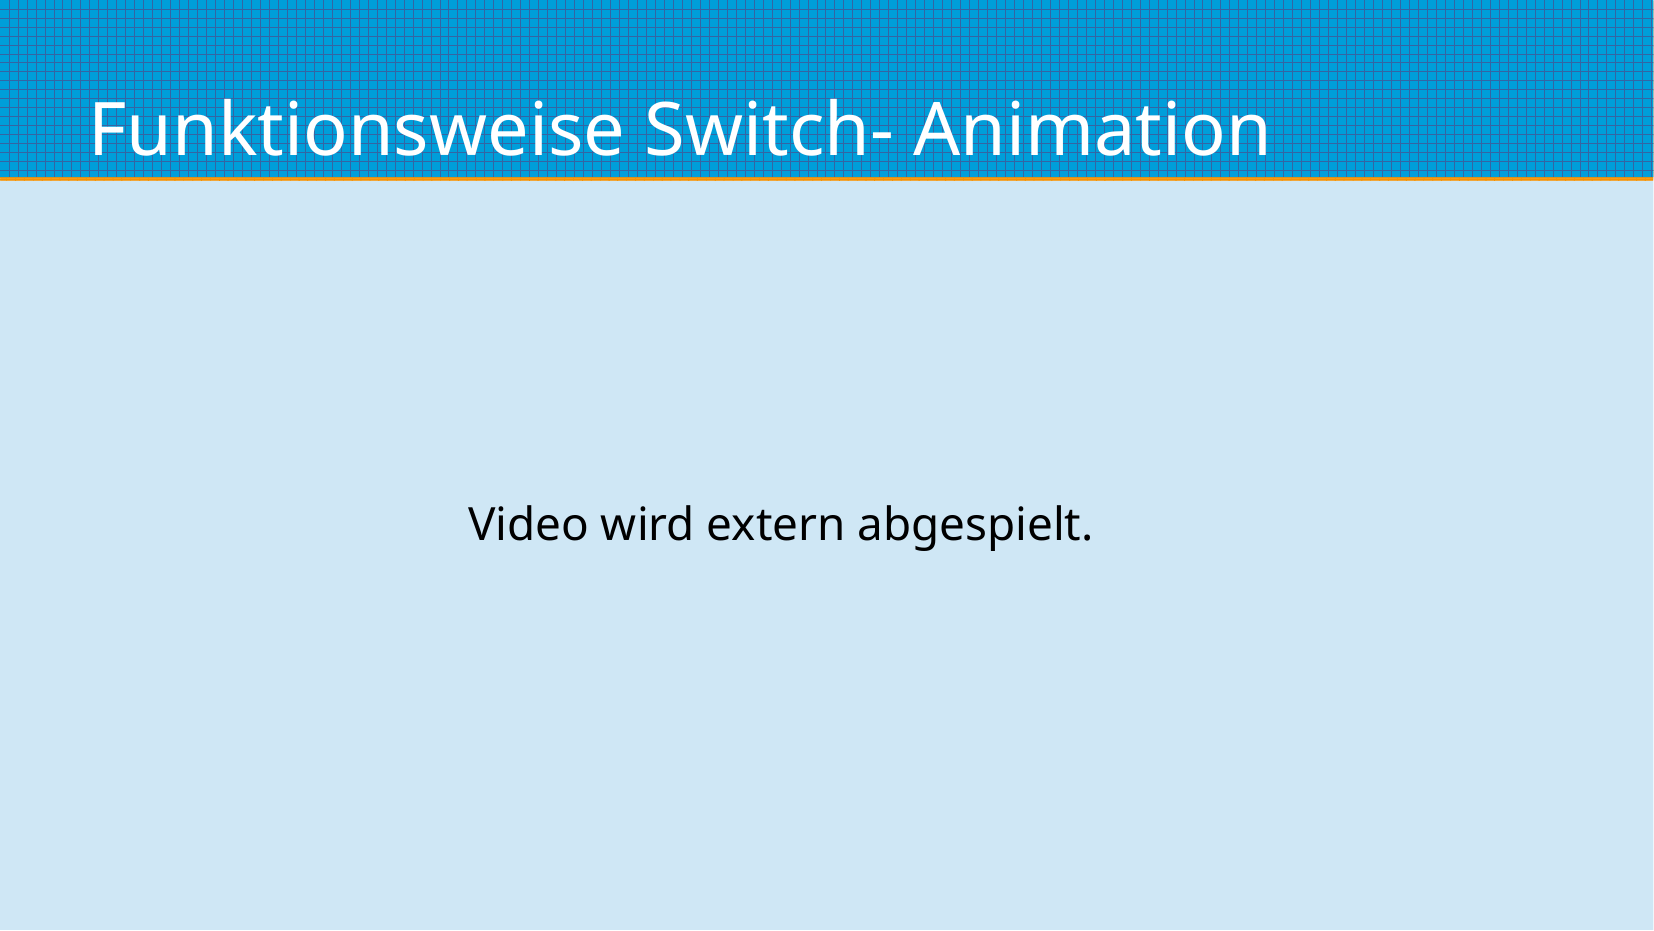

# Funktionsweise Switch- Animation
Video wird extern abgespielt.